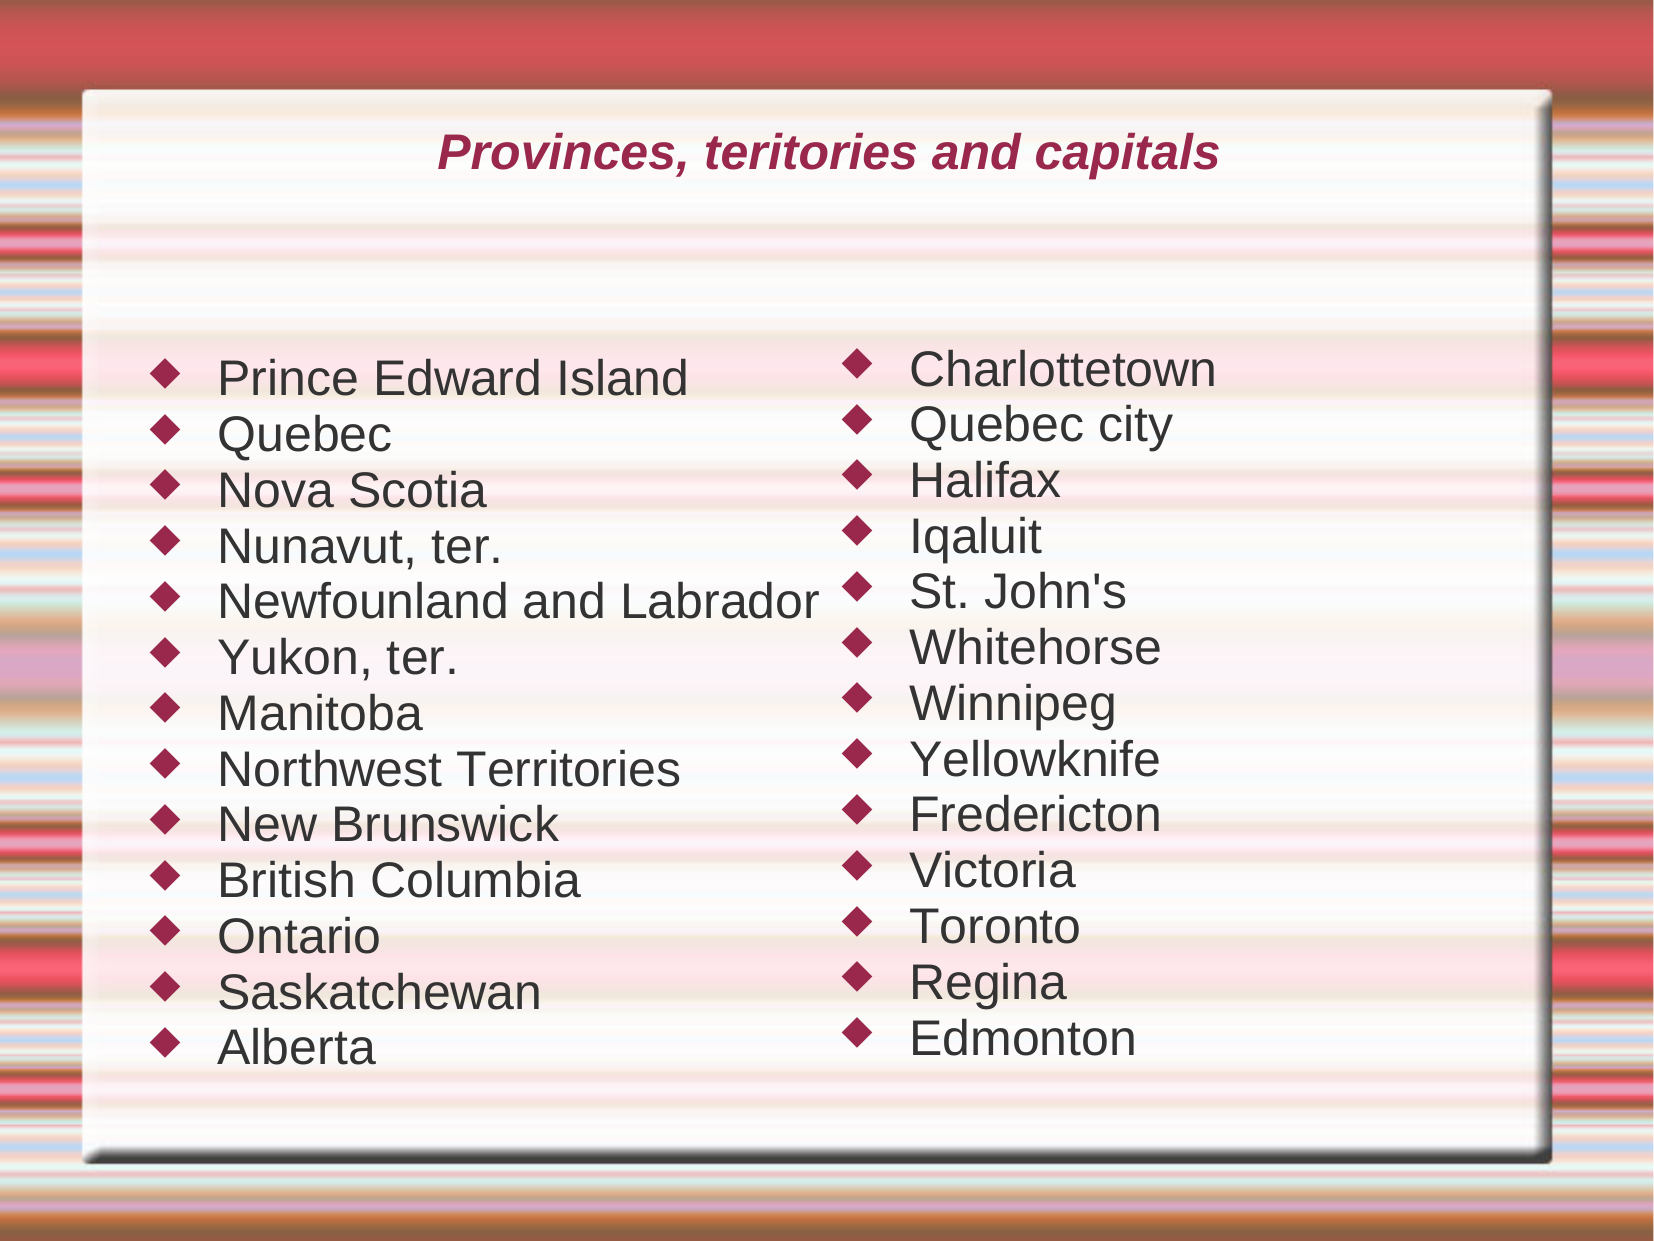

# Provinces, teritories and capitals
Charlottetown
Quebec city
Halifax
Iqaluit
St. John's
Whitehorse
Winnipeg
Yellowknife
Fredericton
Victoria
Toronto
Regina
Edmonton
Prince Edward Island
Quebec
Nova Scotia
Nunavut, ter.
Newfounland and Labrador
Yukon, ter.
Manitoba
Northwest Territories
New Brunswick
British Columbia
Ontario
Saskatchewan
Alberta